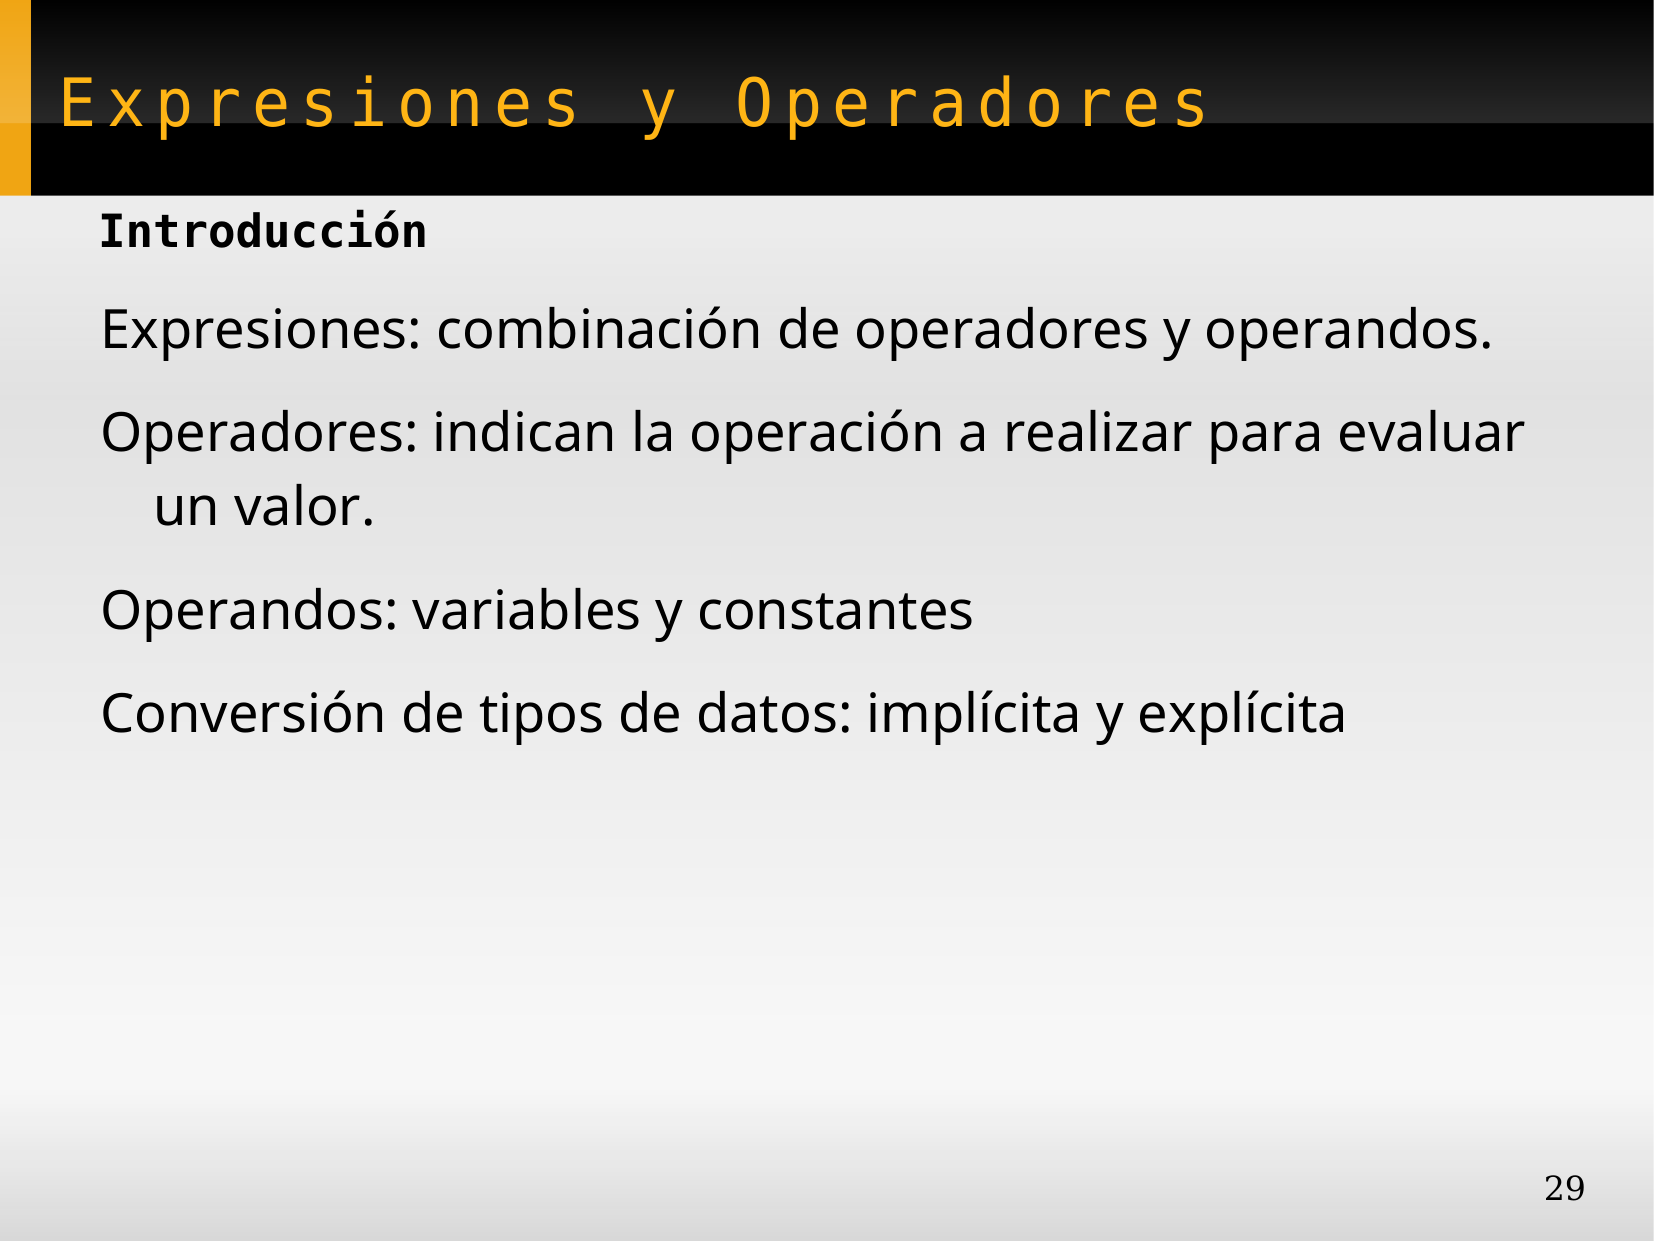

# Expresiones y Operadores
Introducción
Expresiones: combinación de operadores y operandos.
Operadores: indican la operación a realizar para evaluar un valor.
Operandos: variables y constantes
Conversión de tipos de datos: implícita y explícita
29